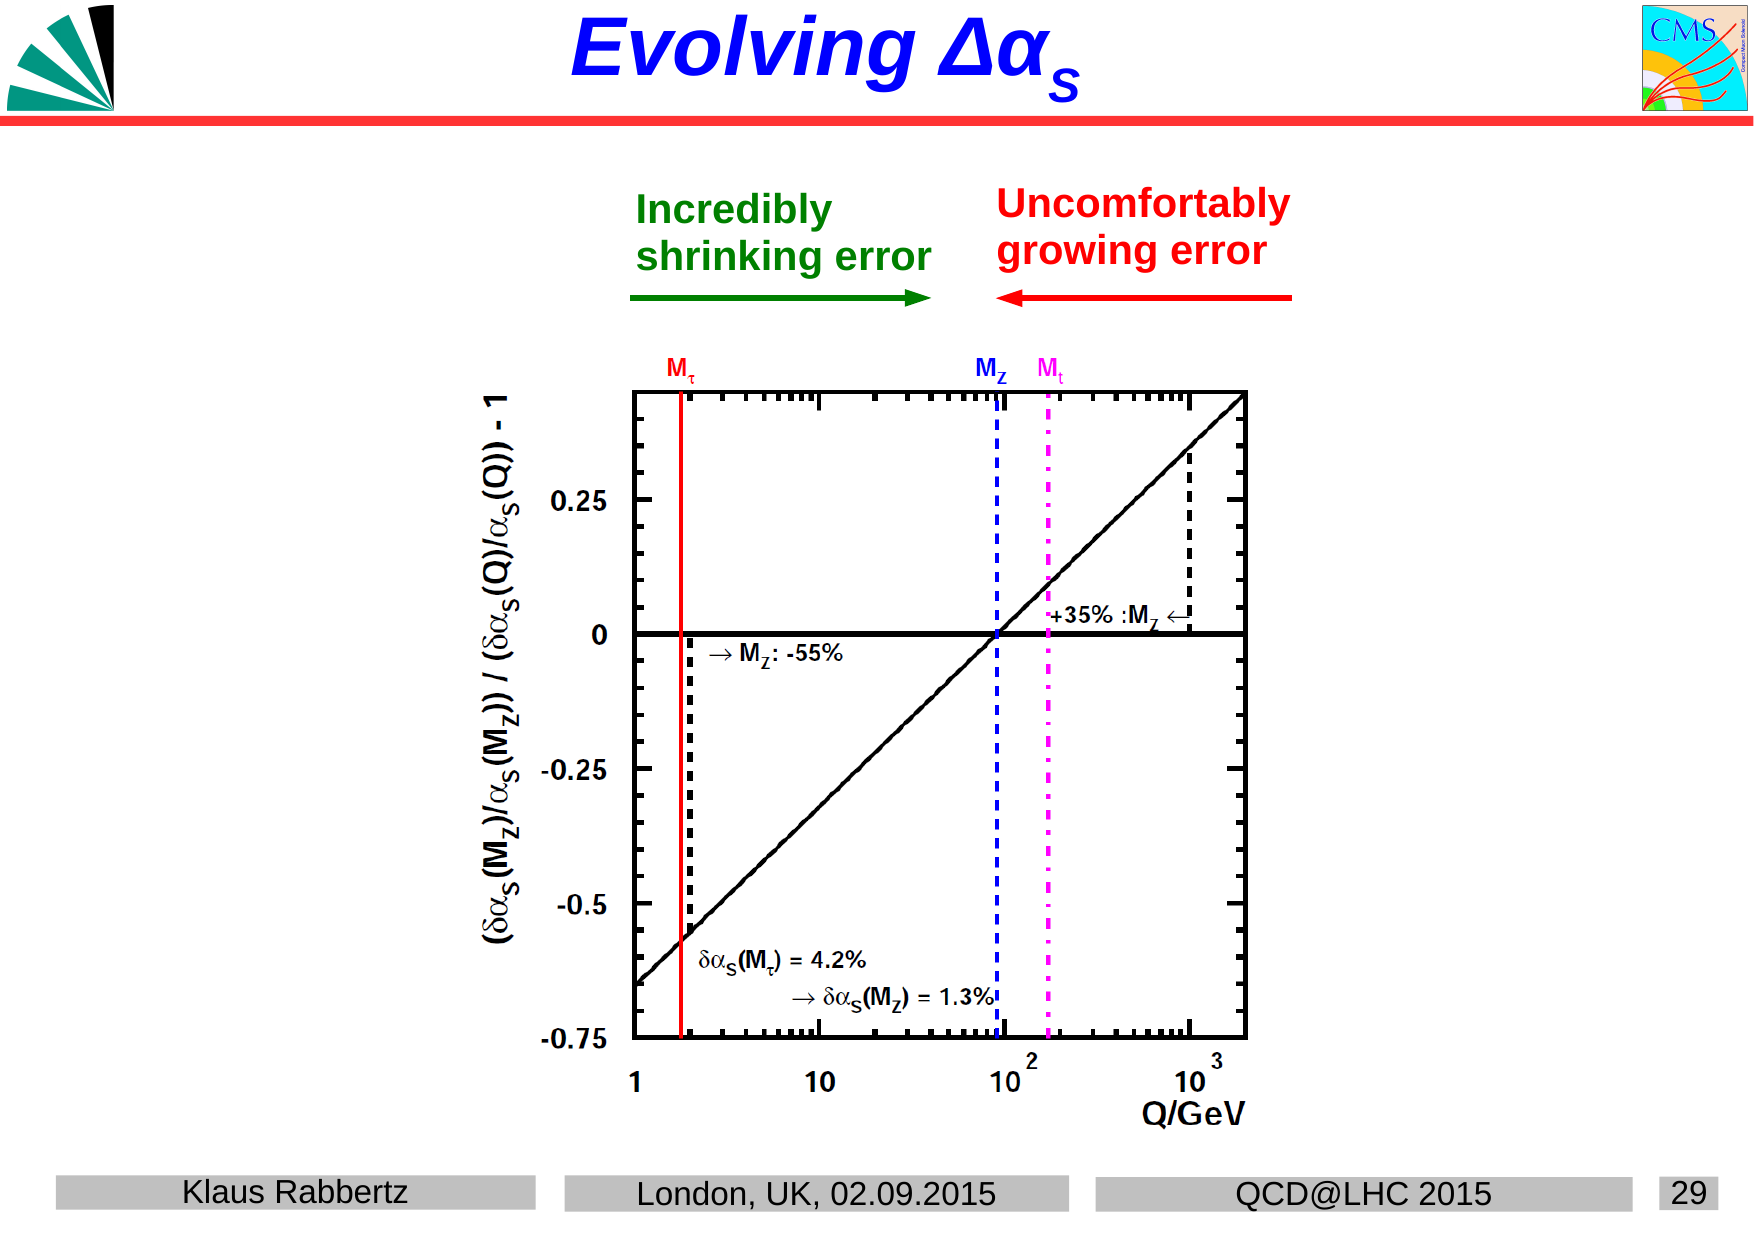

# Evolving ΔαS
Uncomfortably
growing error
Incredibly
shrinking error